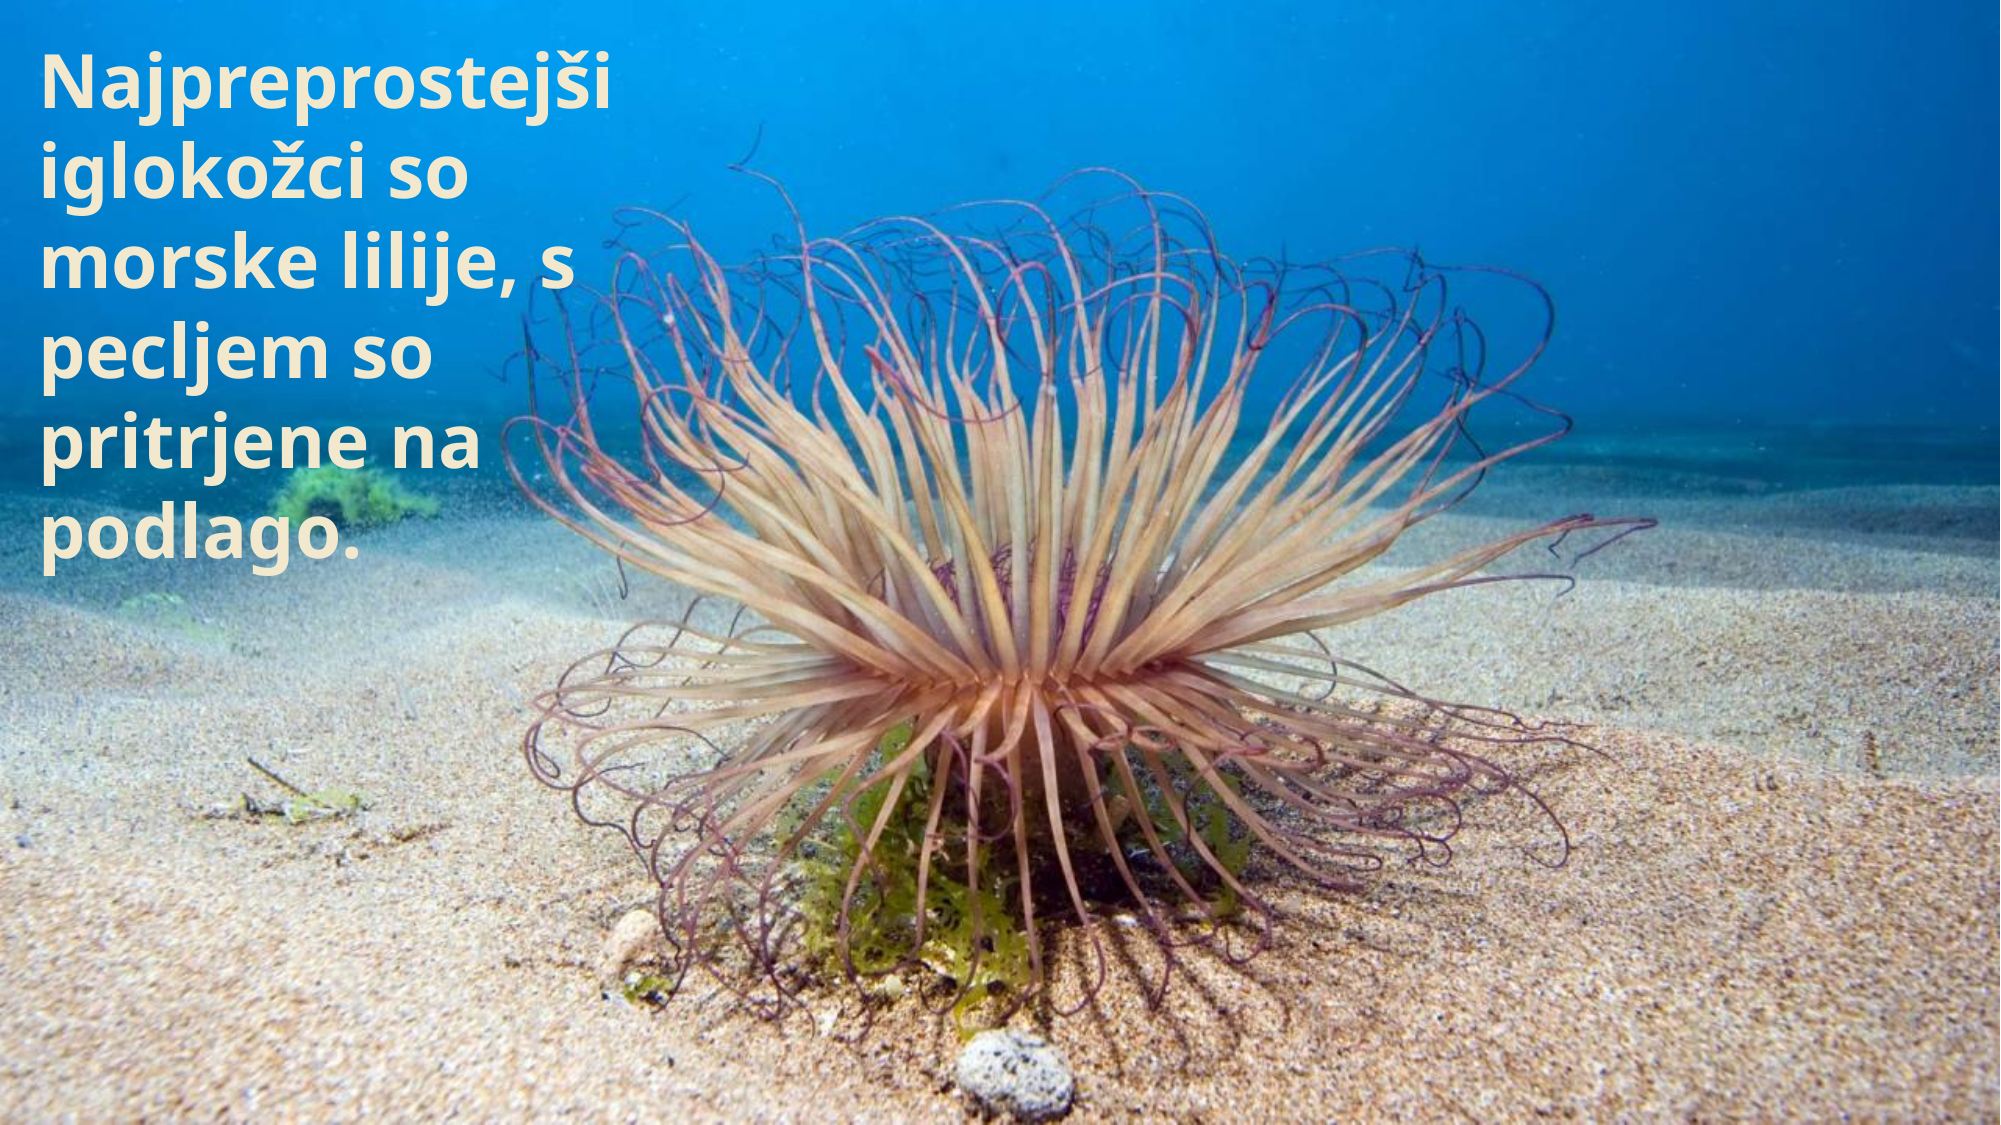

Najpreprostejši iglokožci so morske lilije, s pecljem so pritrjene na podlago.
#